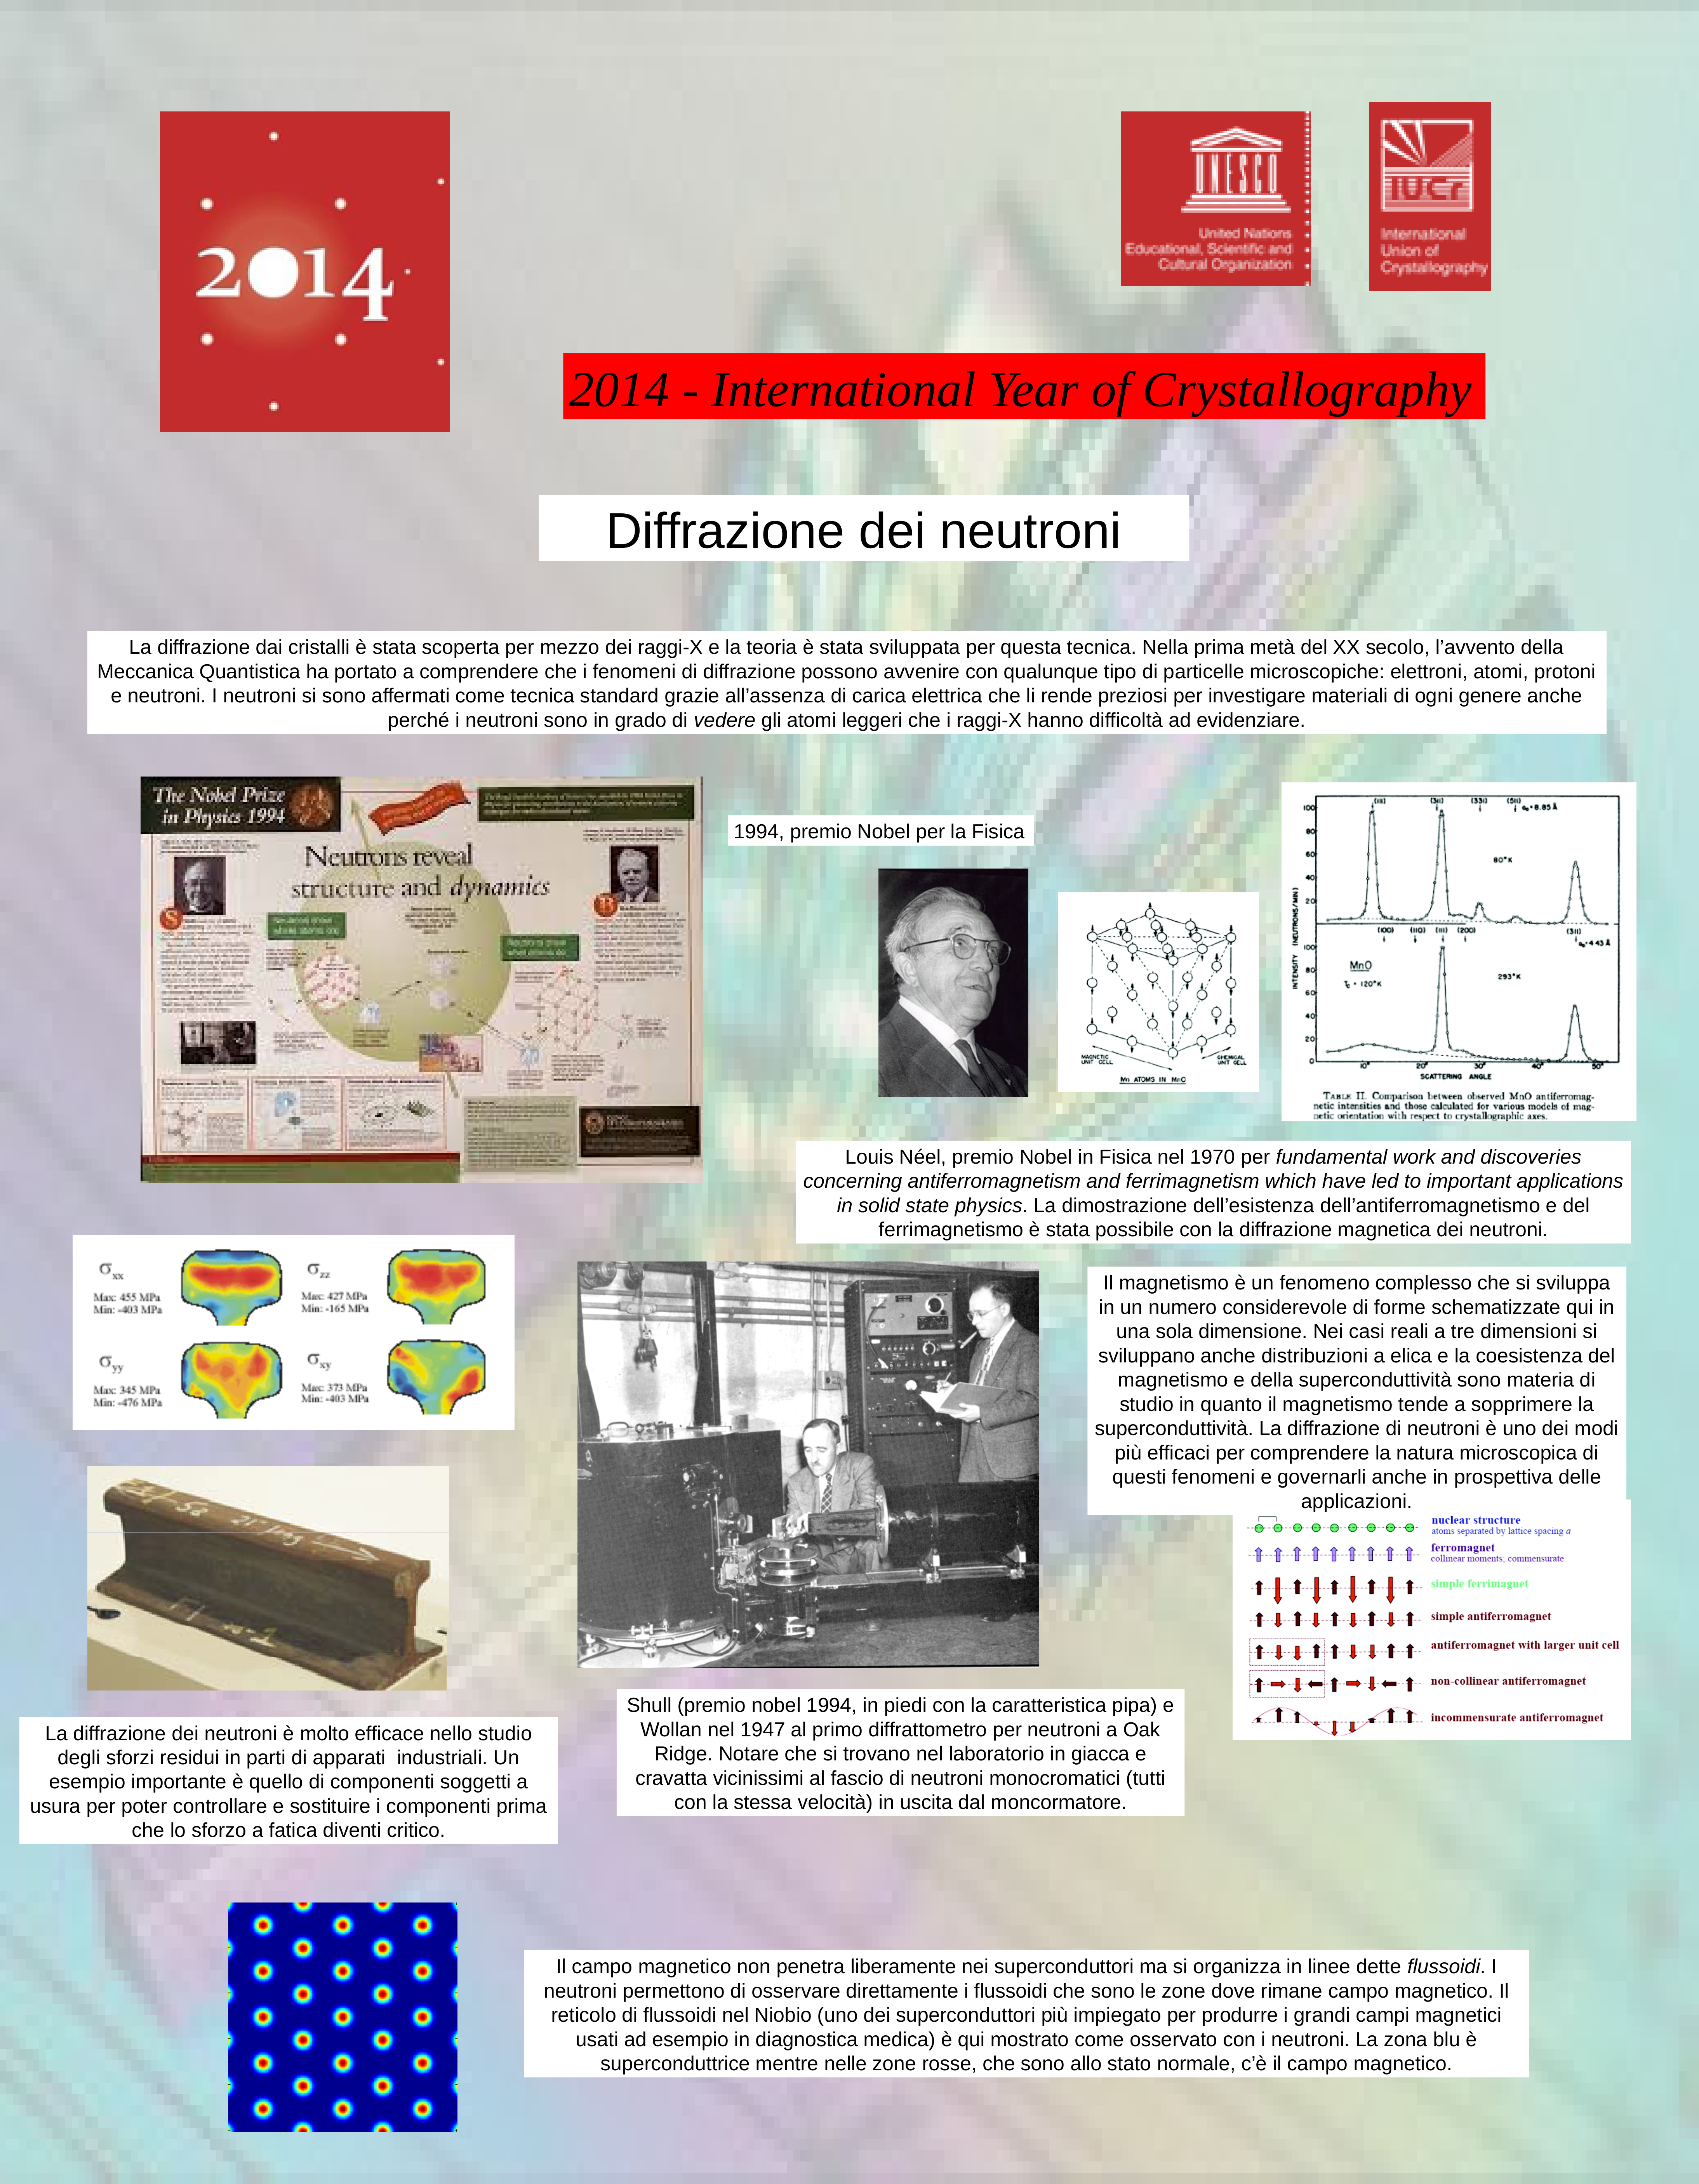

2014 - International Year of Crystallography
Diffrazione dei neutroni
La diffrazione dai cristalli è stata scoperta per mezzo dei raggi-X e la teoria è stata sviluppata per questa tecnica. Nella prima metà del XX secolo, l’avvento della Meccanica Quantistica ha portato a comprendere che i fenomeni di diffrazione possono avvenire con qualunque tipo di particelle microscopiche: elettroni, atomi, protoni e neutroni. I neutroni si sono affermati come tecnica standard grazie all’assenza di carica elettrica che li rende preziosi per investigare materiali di ogni genere anche perché i neutroni sono in grado di vedere gli atomi leggeri che i raggi-X hanno difficoltà ad evidenziare.
1994, premio Nobel per la Fisica
Louis Néel, premio Nobel in Fisica nel 1970 per fundamental work and discoveries concerning antiferromagnetism and ferrimagnetism which have led to important applications in solid state physics. La dimostrazione dell’esistenza dell’antiferromagnetismo e del ferrimagnetismo è stata possibile con la diffrazione magnetica dei neutroni.
Il magnetismo è un fenomeno complesso che si sviluppa in un numero considerevole di forme schematizzate qui in una sola dimensione. Nei casi reali a tre dimensioni si sviluppano anche distribuzioni a elica e la coesistenza del magnetismo e della superconduttività sono materia di studio in quanto il magnetismo tende a sopprimere la superconduttività. La diffrazione di neutroni è uno dei modi più efficaci per comprendere la natura microscopica di questi fenomeni e governarli anche in prospettiva delle applicazioni.
Shull (premio nobel 1994, in piedi con la caratteristica pipa) e Wollan nel 1947 al primo diffrattometro per neutroni a Oak Ridge. Notare che si trovano nel laboratorio in giacca e cravatta vicinissimi al fascio di neutroni monocromatici (tutti con la stessa velocità) in uscita dal moncormatore.
La diffrazione dei neutroni è molto efficace nello studio degli sforzi residui in parti di apparati industriali. Un esempio importante è quello di componenti soggetti a usura per poter controllare e sostituire i componenti prima che lo sforzo a fatica diventi critico.
Il campo magnetico non penetra liberamente nei superconduttori ma si organizza in linee dette flussoidi. I neutroni permettono di osservare direttamente i flussoidi che sono le zone dove rimane campo magnetico. Il reticolo di flussoidi nel Niobio (uno dei superconduttori più impiegato per produrre i grandi campi magnetici usati ad esempio in diagnostica medica) è qui mostrato come osservato con i neutroni. La zona blu è superconduttrice mentre nelle zone rosse, che sono allo stato normale, c’è il campo magnetico.